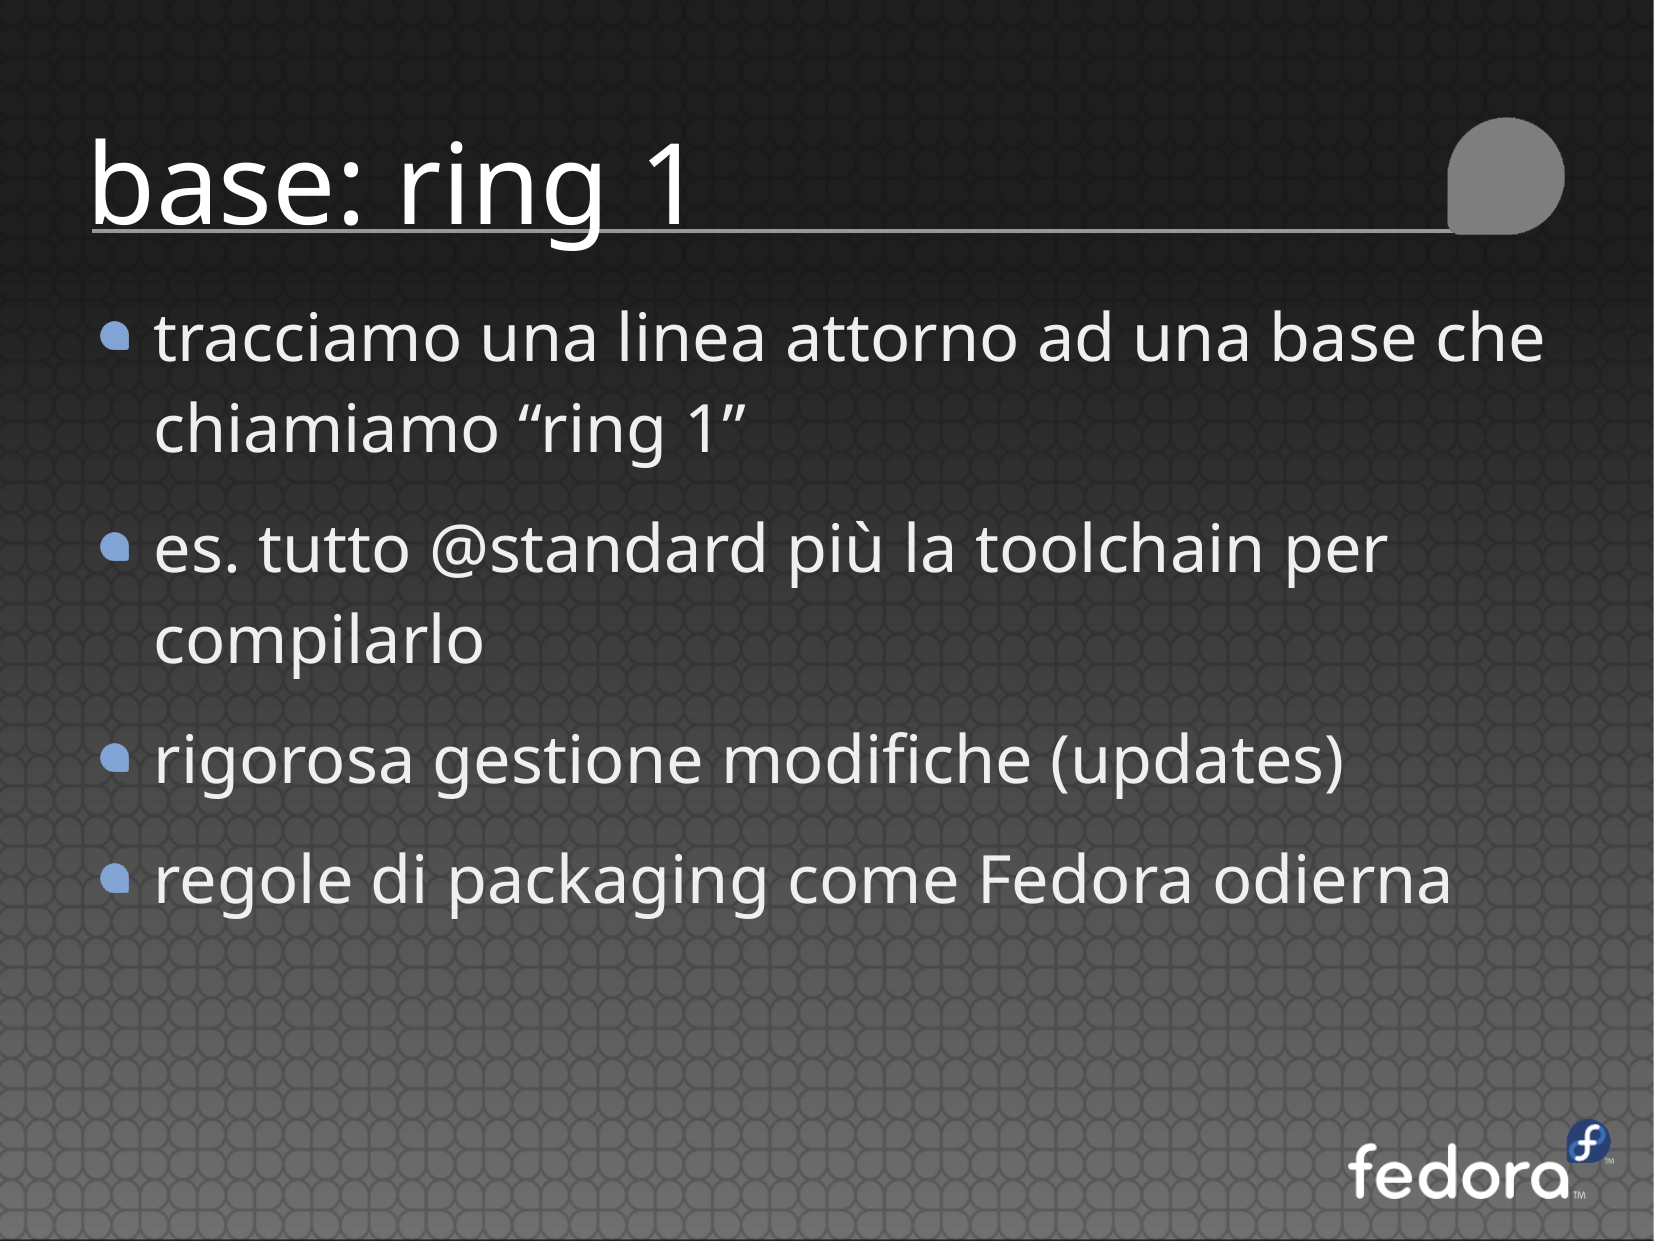

# base: ring 1
tracciamo una linea attorno ad una base che chiamiamo “ring 1”
es. tutto @standard più la toolchain per compilarlo
rigorosa gestione modifiche (updates)
regole di packaging come Fedora odierna